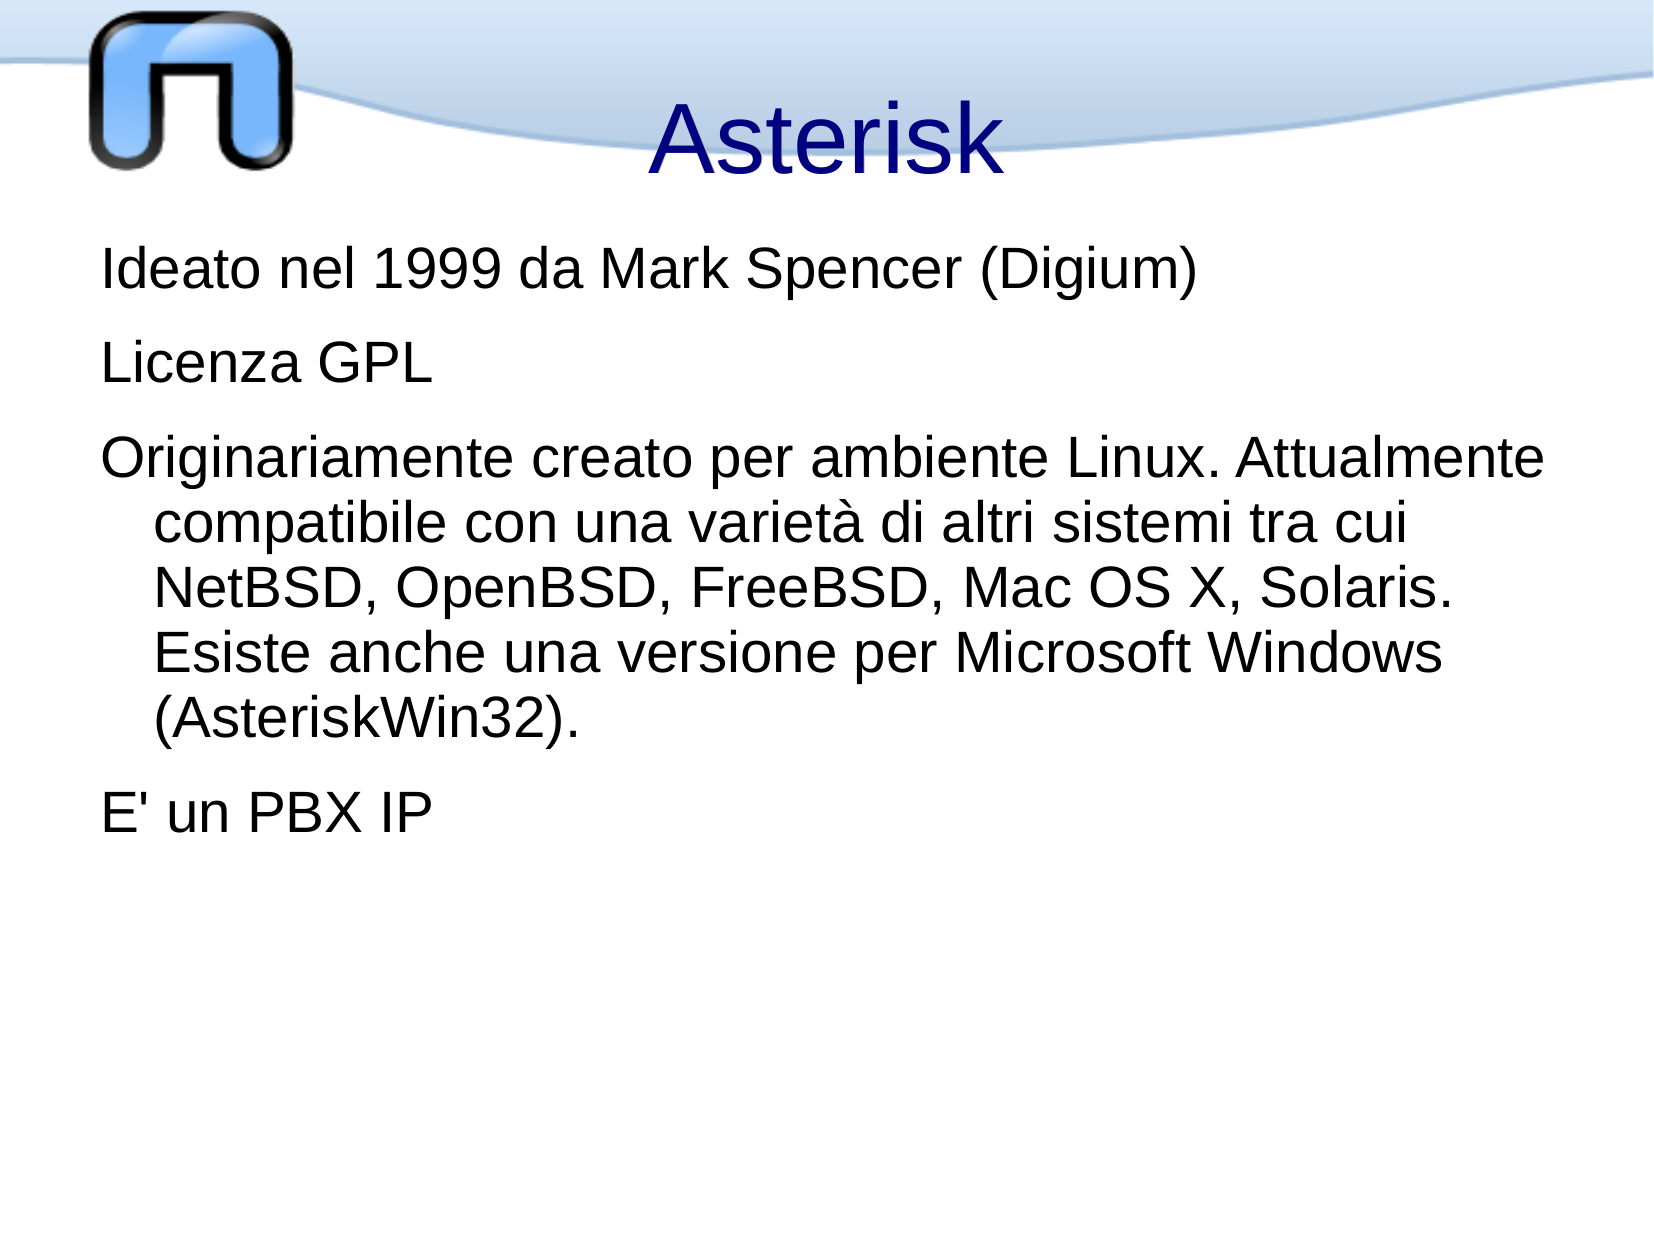

# Asterisk
Ideato nel 1999 da Mark Spencer (Digium)
Licenza GPL
Originariamente creato per ambiente Linux. Attualmente compatibile con una varietà di altri sistemi tra cui NetBSD, OpenBSD, FreeBSD, Mac OS X, Solaris. Esiste anche una versione per Microsoft Windows (AsteriskWin32).
E' un PBX IP